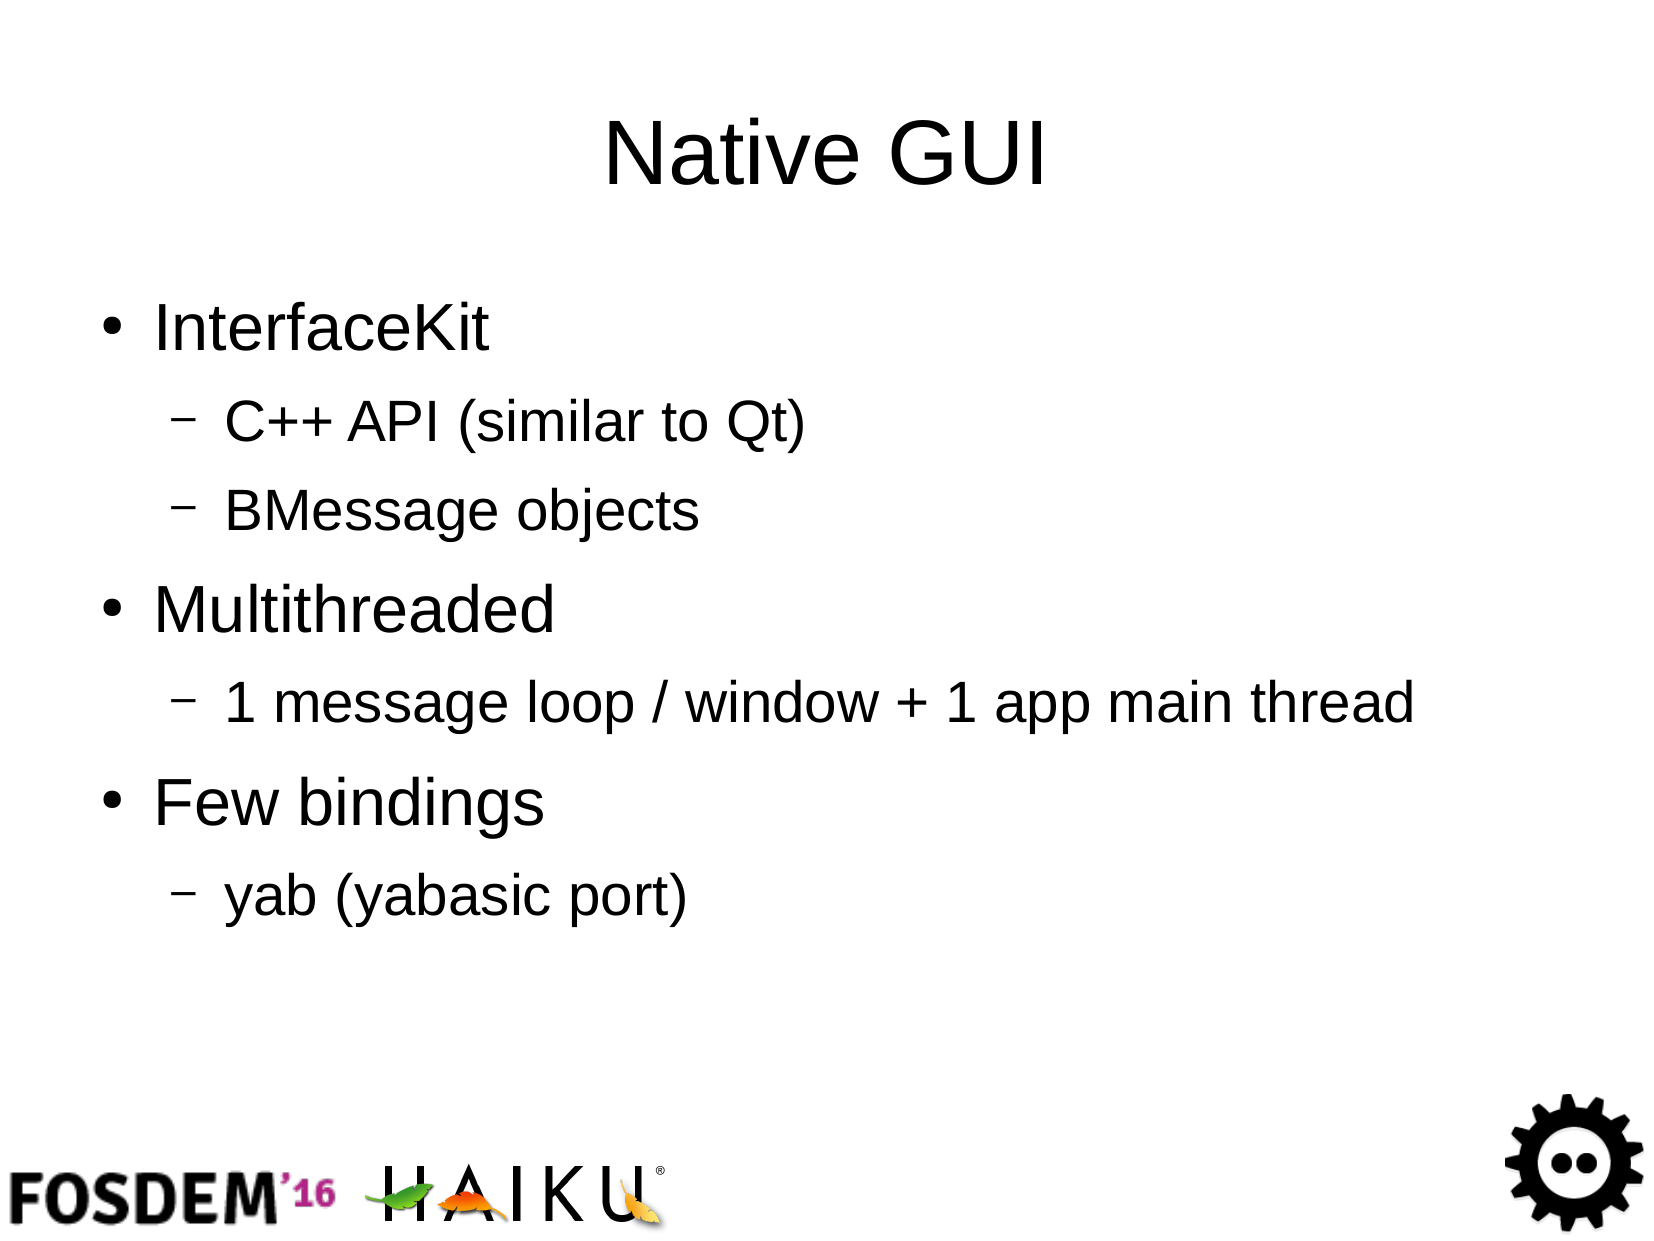

# Native GUI
InterfaceKit
C++ API (similar to Qt)
BMessage objects
Multithreaded
1 message loop / window + 1 app main thread
Few bindings
yab (yabasic port)